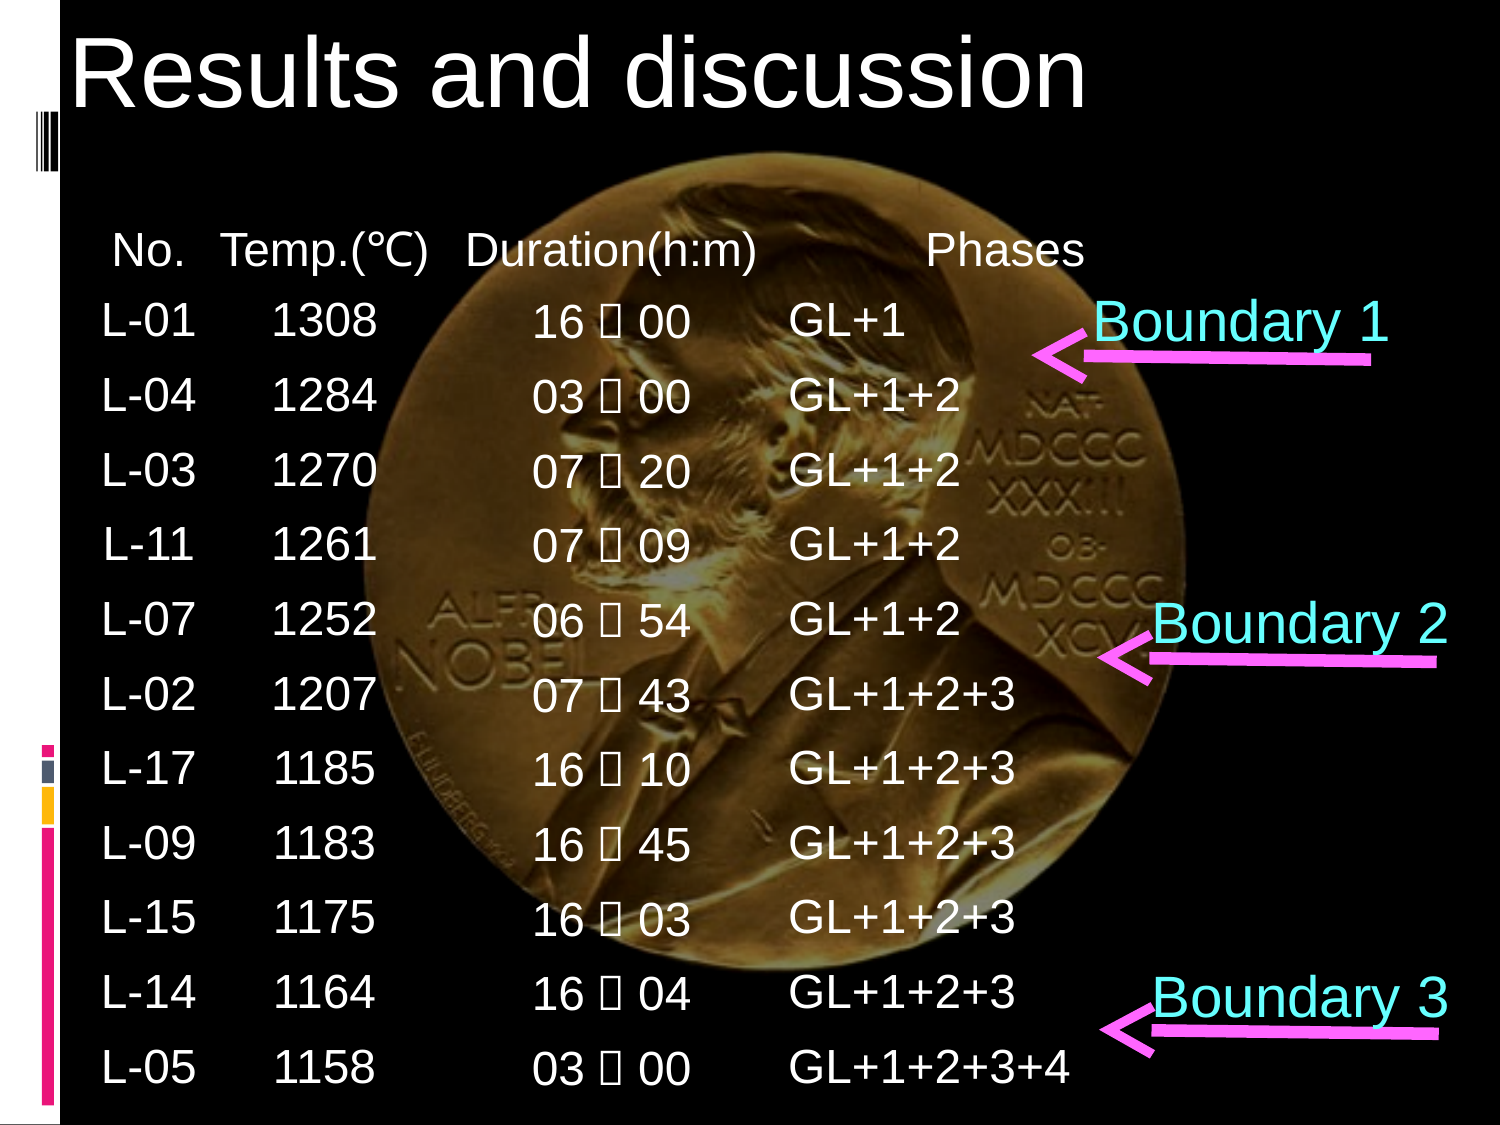

Results and discussion
| No. | Temp.(℃) | Duration(h:m) | Phases |
| --- | --- | --- | --- |
| L-01 | 1308 | 16：00 | GL+1 |
| L-04 | 1284 | 03：00 | GL+1+2 |
| L-03 | 1270 | 07：20 | GL+1+2 |
| L-11 | 1261 | 07：09 | GL+1+2 |
| L-07 | 1252 | 06：54 | GL+1+2 |
| L-02 | 1207 | 07：43 | GL+1+2+3 |
| L-17 | 1185 | 16：10 | GL+1+2+3 |
| L-09 | 1183 | 16：45 | GL+1+2+3 |
| L-15 | 1175 | 16：03 | GL+1+2+3 |
| L-14 | 1164 | 16：04 | GL+1+2+3 |
| L-05 | 1158 | 03：00 | GL+1+2+3+4 |
Boundary 1
Boundary 2
Boundary 3